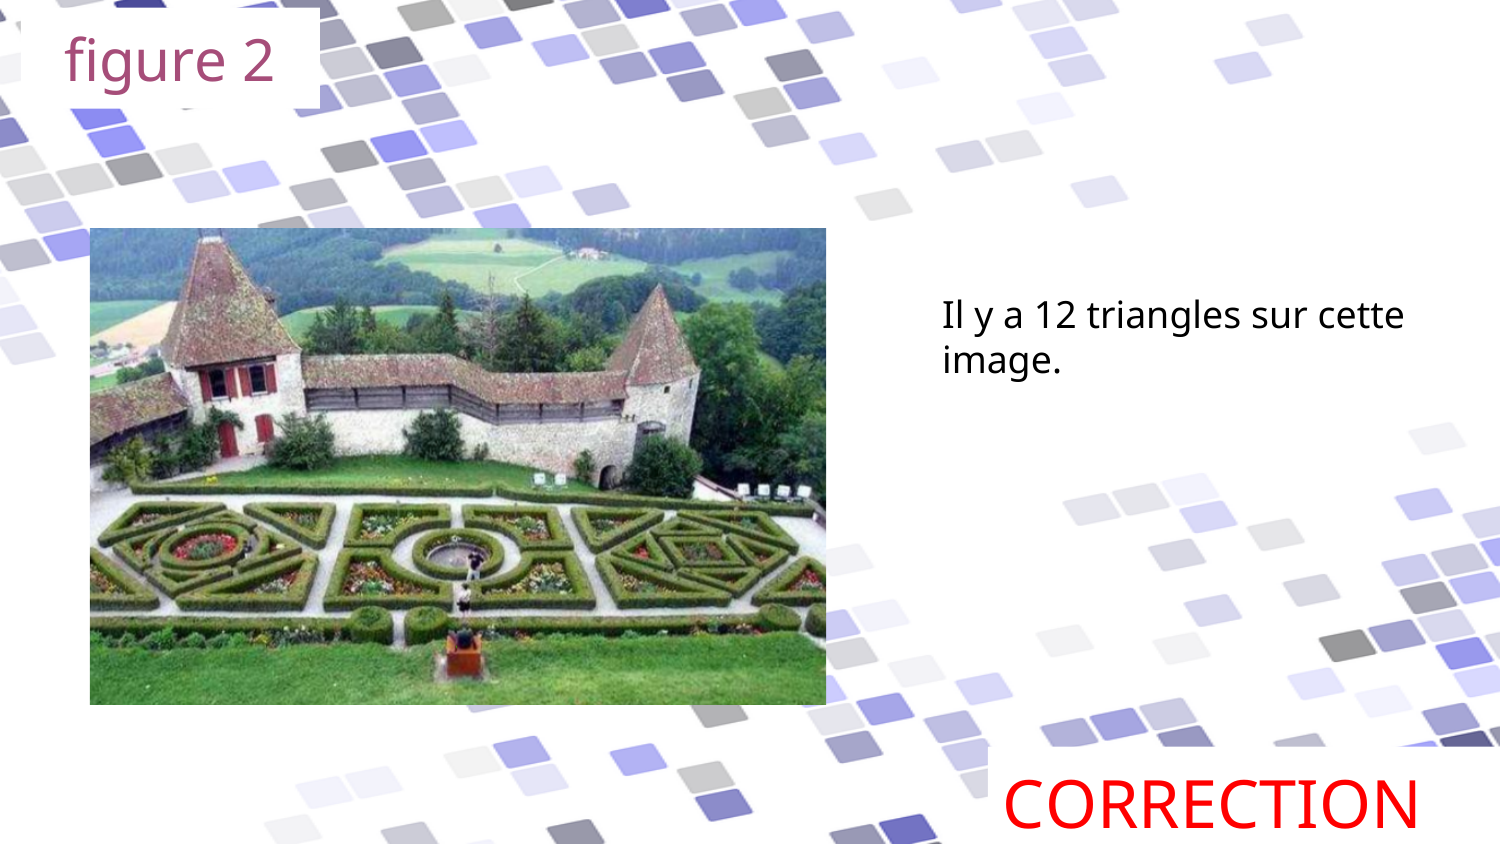

figure 2
Il y a 12 triangles sur cette image.
CORRECTION